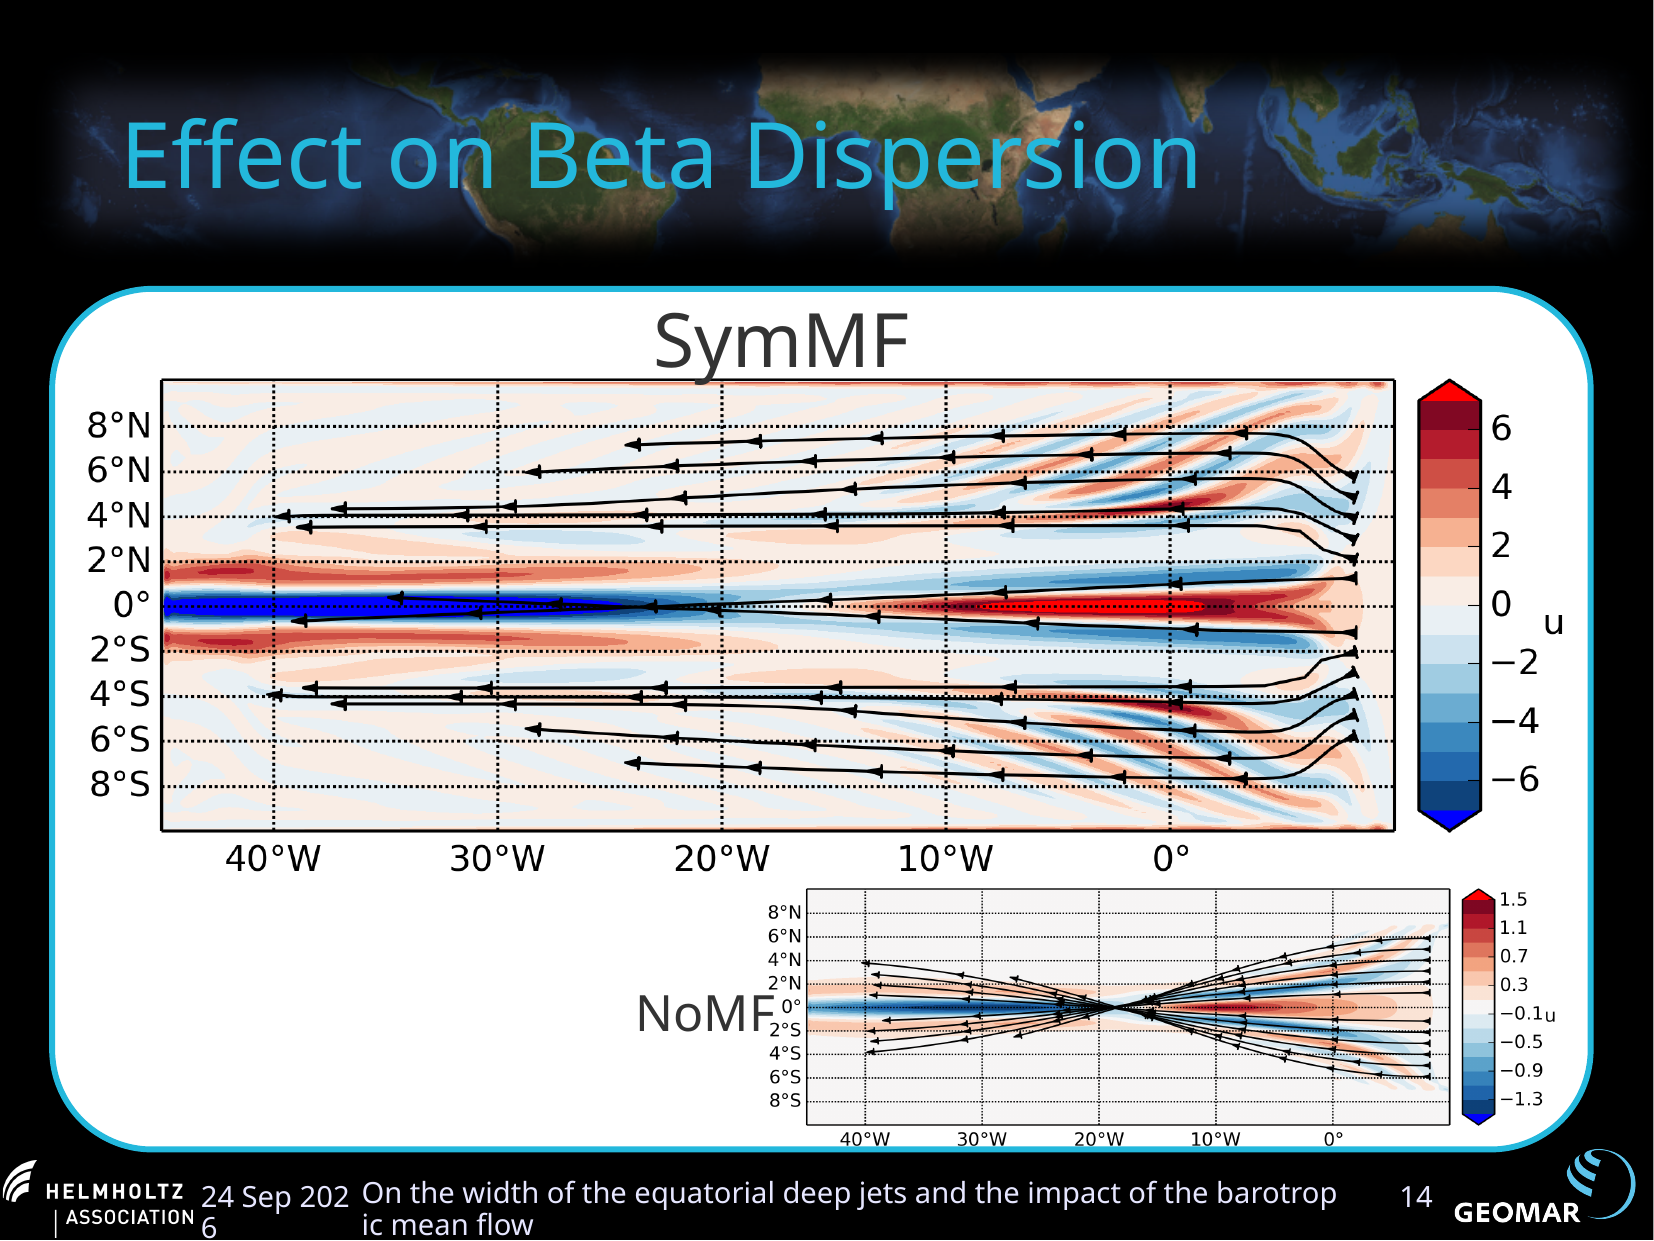

# Effect on Beta Dispersion
SymMF
NoMF
On the width of the equatorial deep jets and the impact of the barotropic mean flow
14